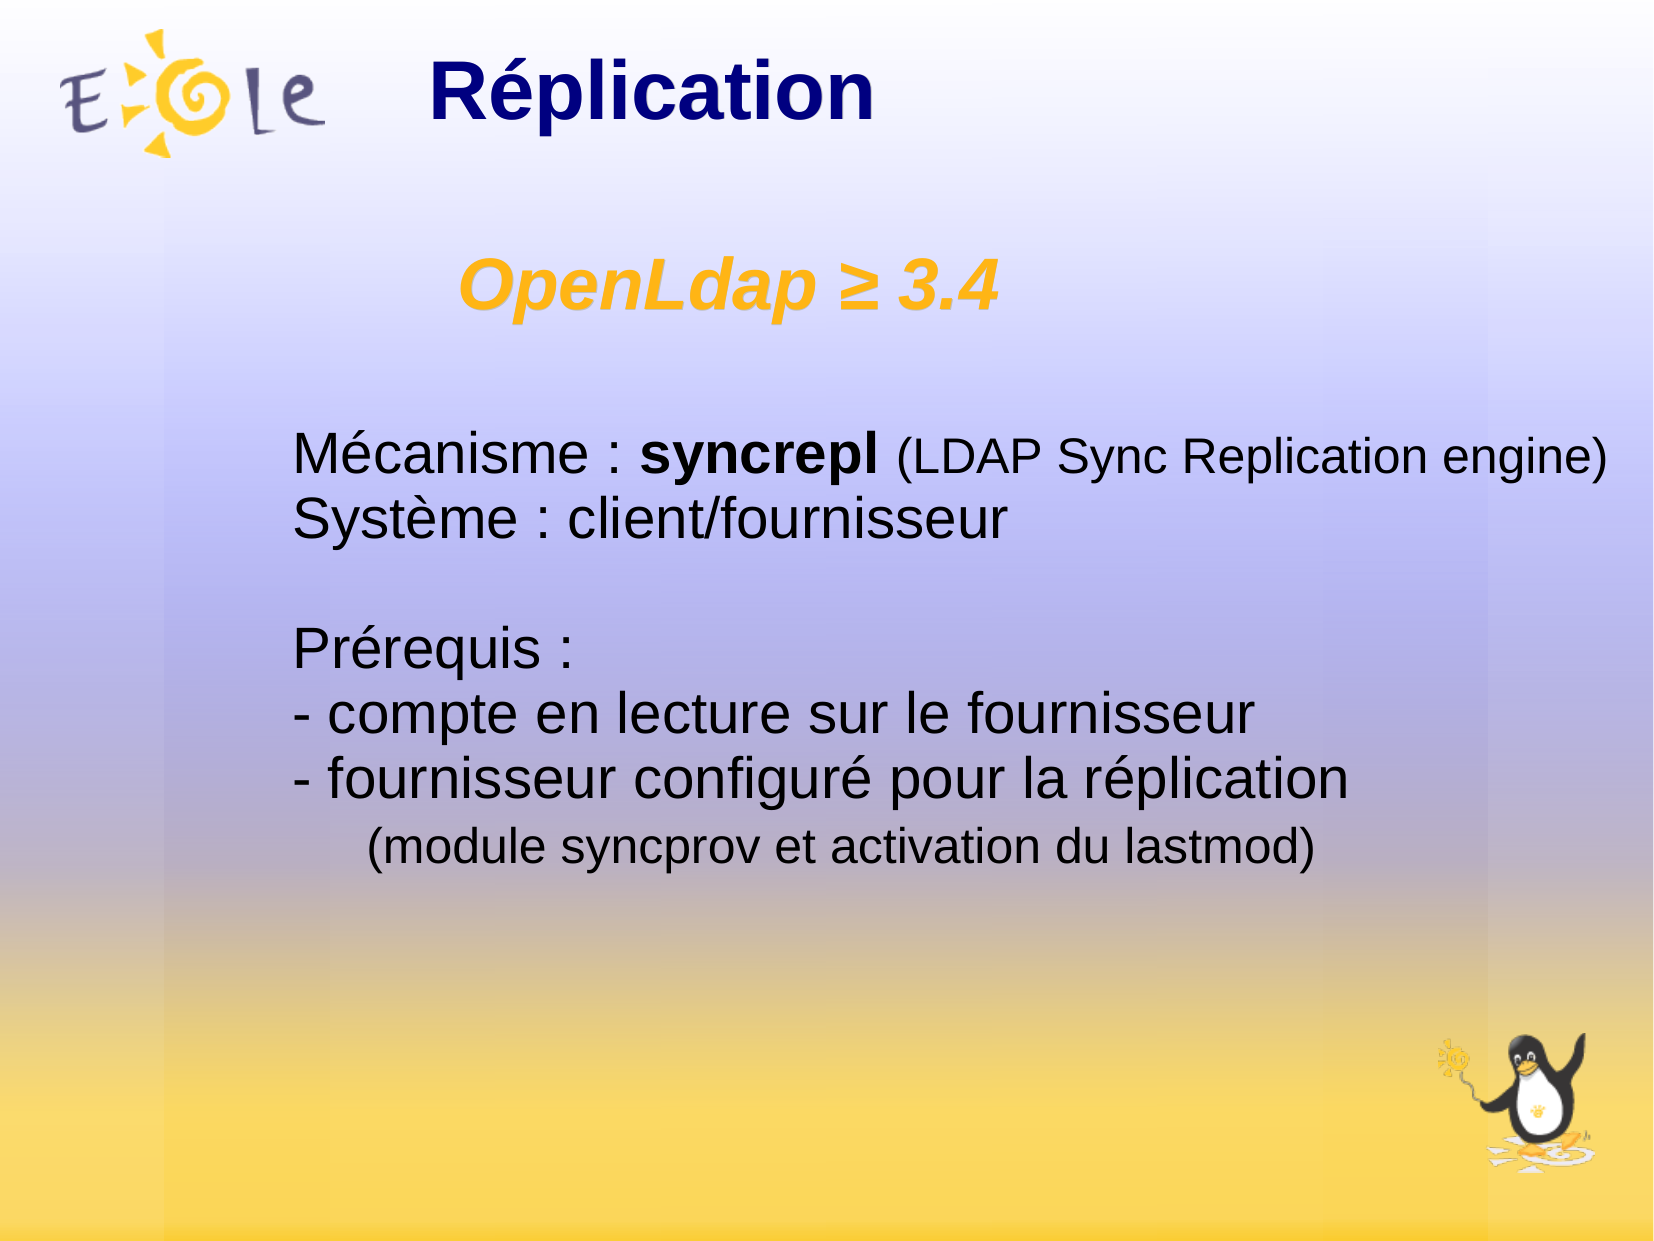

Réplication
OpenLdap ≥ 3.4
Mécanisme : syncrepl (LDAP Sync Replication engine)
Système : client/fournisseur
Prérequis :
- compte en lecture sur le fournisseur
- fournisseur configuré pour la réplication
	(module syncprov et activation du lastmod)